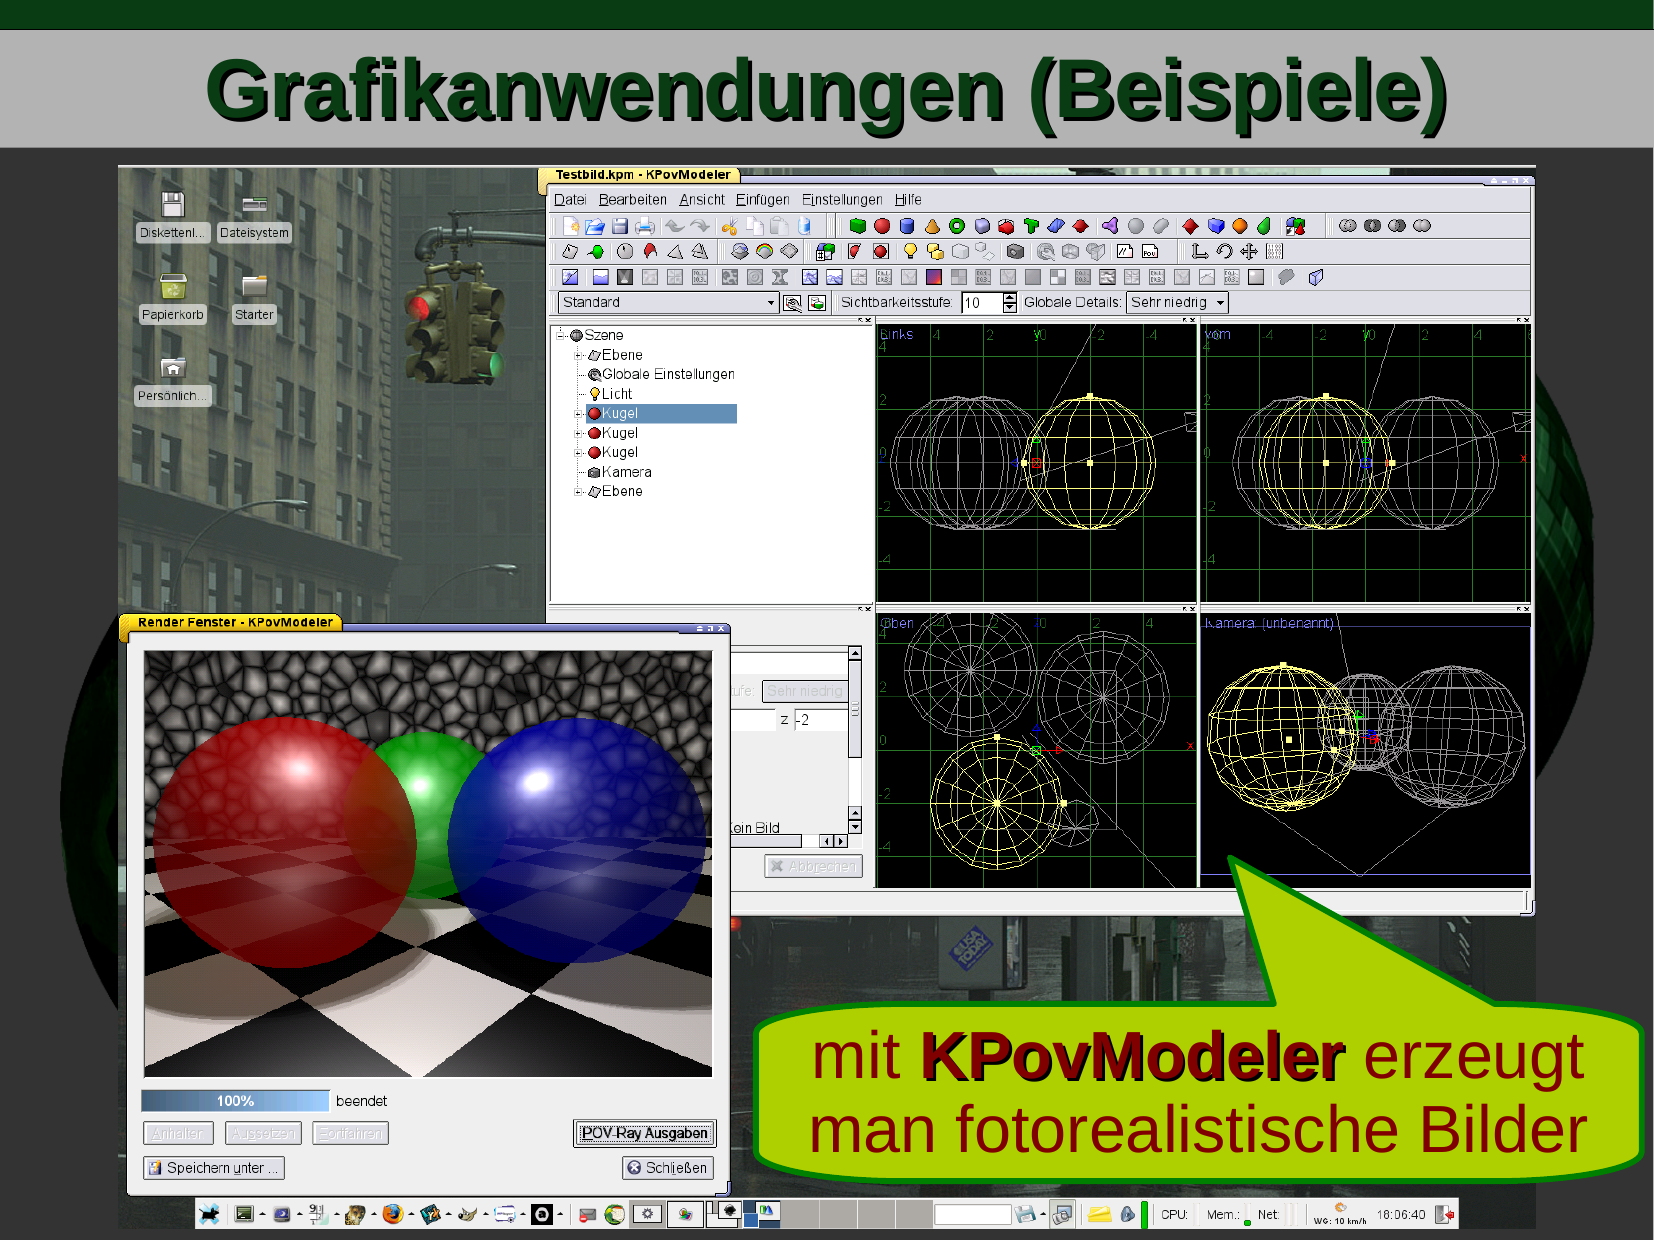

# Grafikanwendungen (Beispiele)
mit KPovModeler erzeugt man fotorealistische Bilder